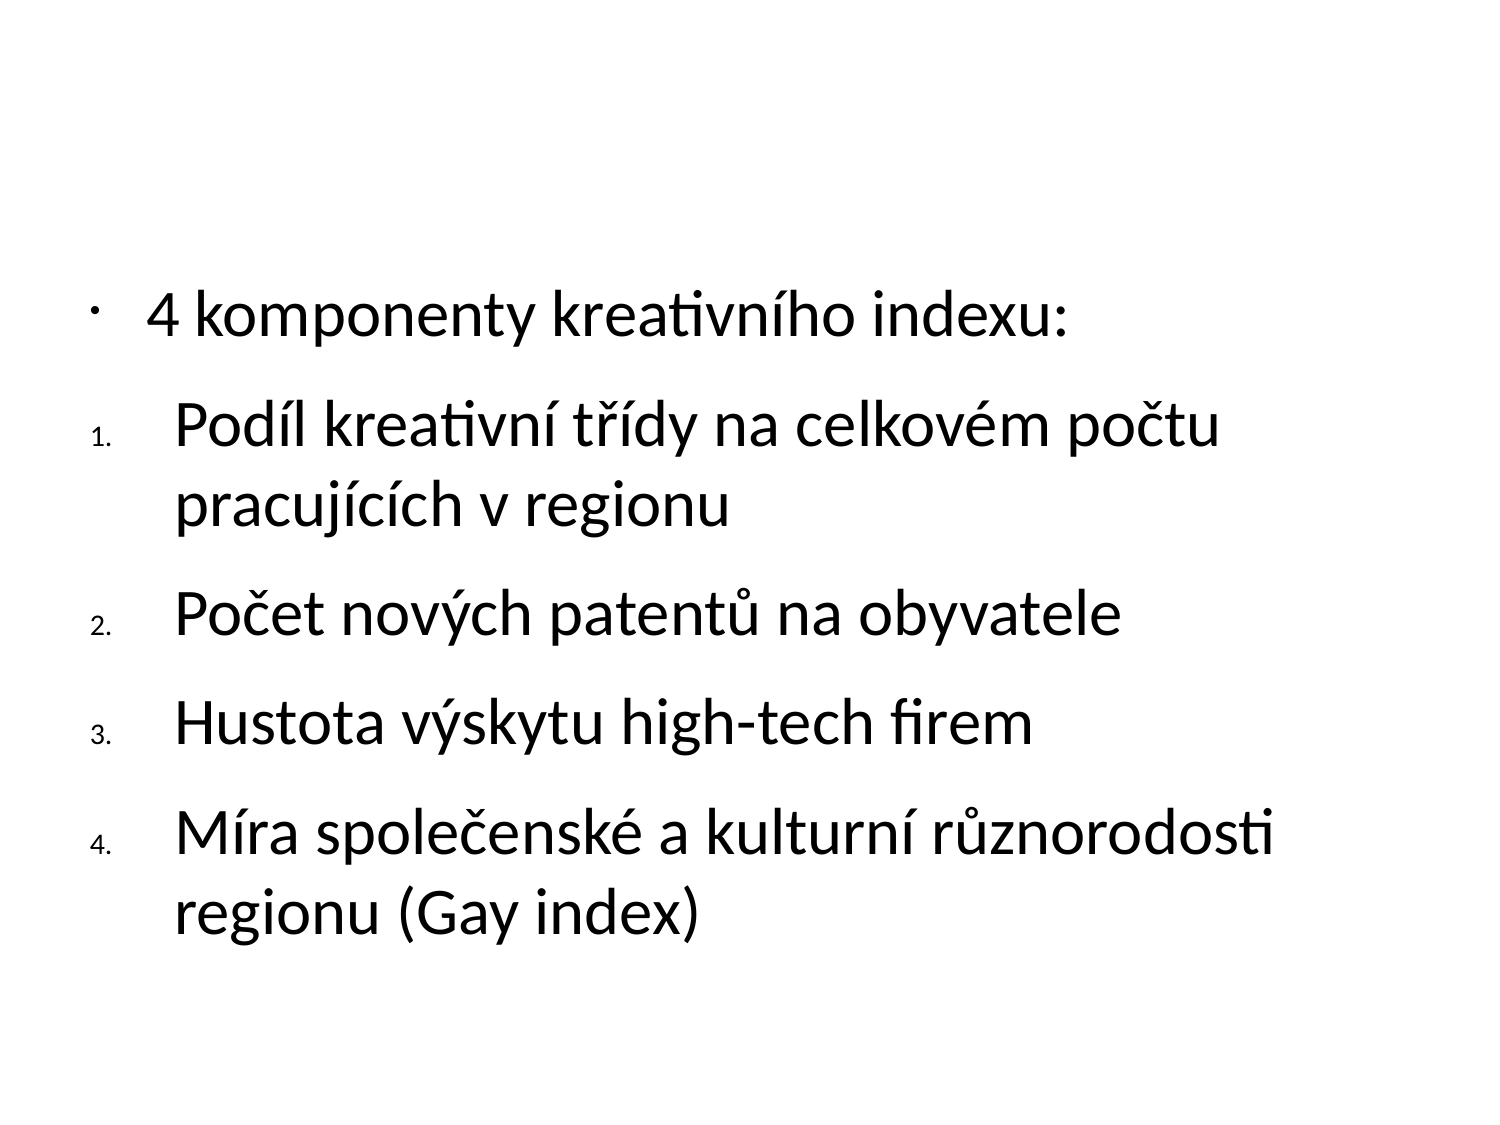

#
4 komponenty kreativního indexu:
Podíl kreativní třídy na celkovém počtu pracujících v regionu
Počet nových patentů na obyvatele
Hustota výskytu high-tech firem
Míra společenské a kulturní různorodosti regionu (Gay index)